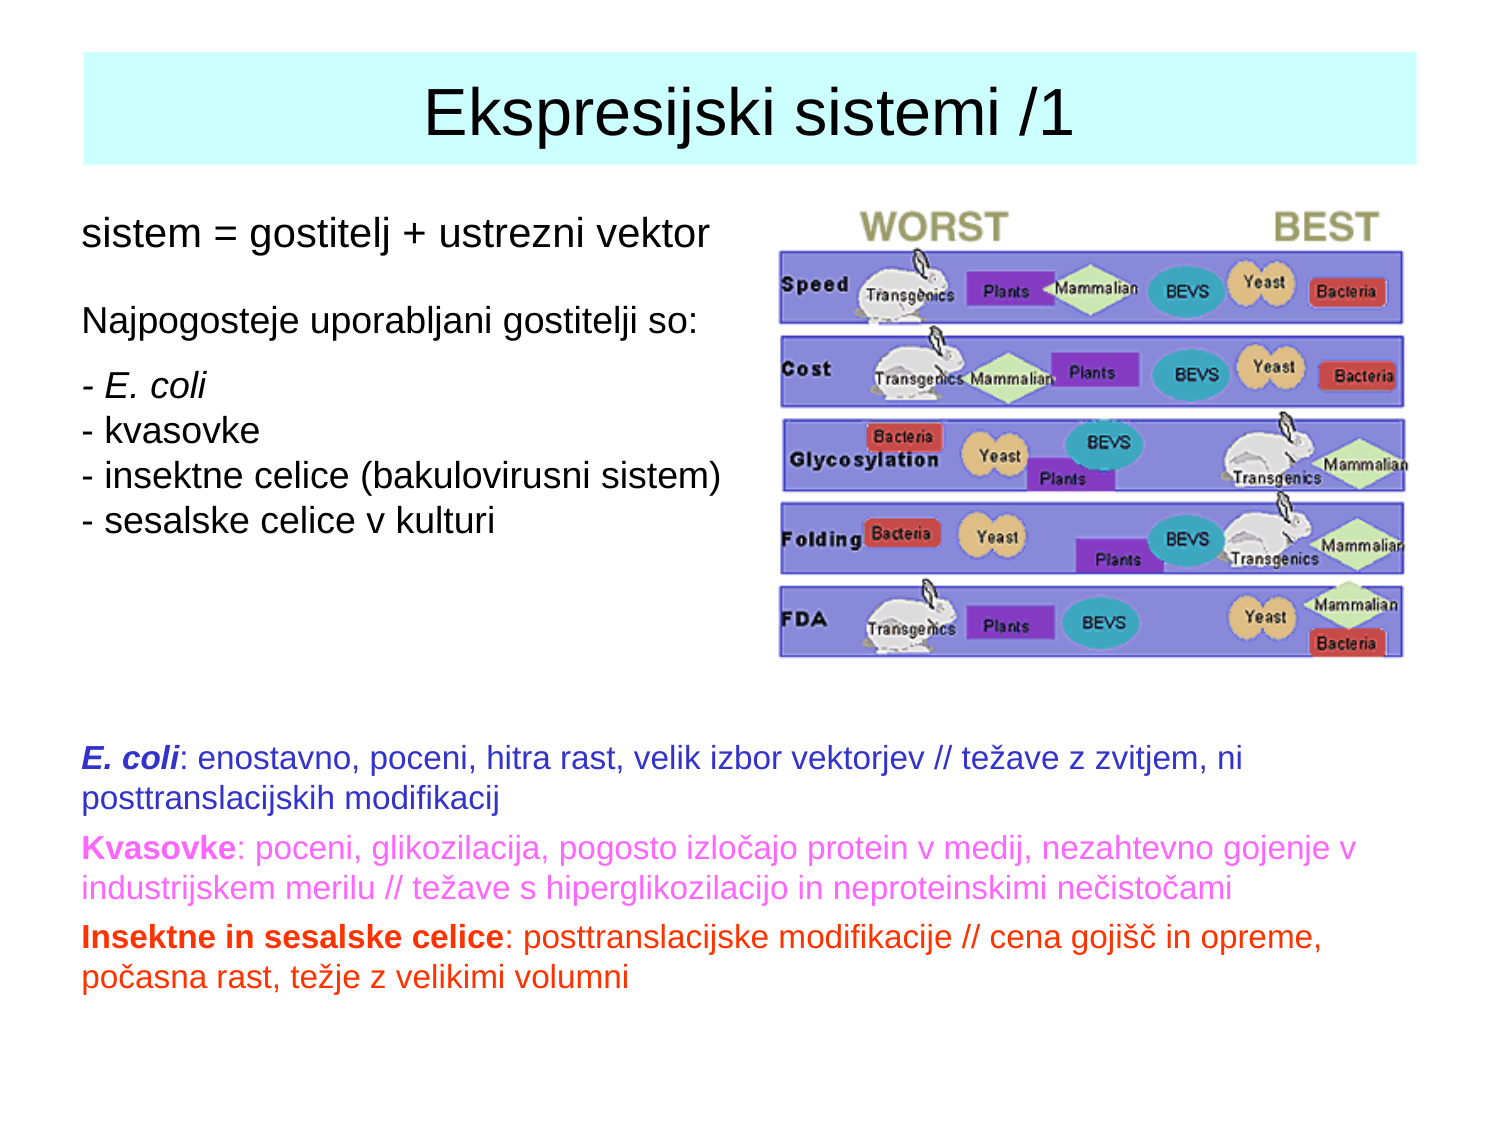

Ekspresijski sistemi /1
sistem = gostitelj + ustrezni vektor
Najpogosteje uporabljani gostitelji so:
- E. coli
- kvasovke
- insektne celice (bakulovirusni sistem)
- sesalske celice v kulturi
E. coli: enostavno, poceni, hitra rast, velik izbor vektorjev // težave z zvitjem, ni posttranslacijskih modifikacij
Kvasovke: poceni, glikozilacija, pogosto izločajo protein v medij, nezahtevno gojenje v industrijskem merilu // težave s hiperglikozilacijo in neproteinskimi nečistočami
Insektne in sesalske celice: posttranslacijske modifikacije // cena gojišč in opreme, počasna rast, težje z velikimi volumni